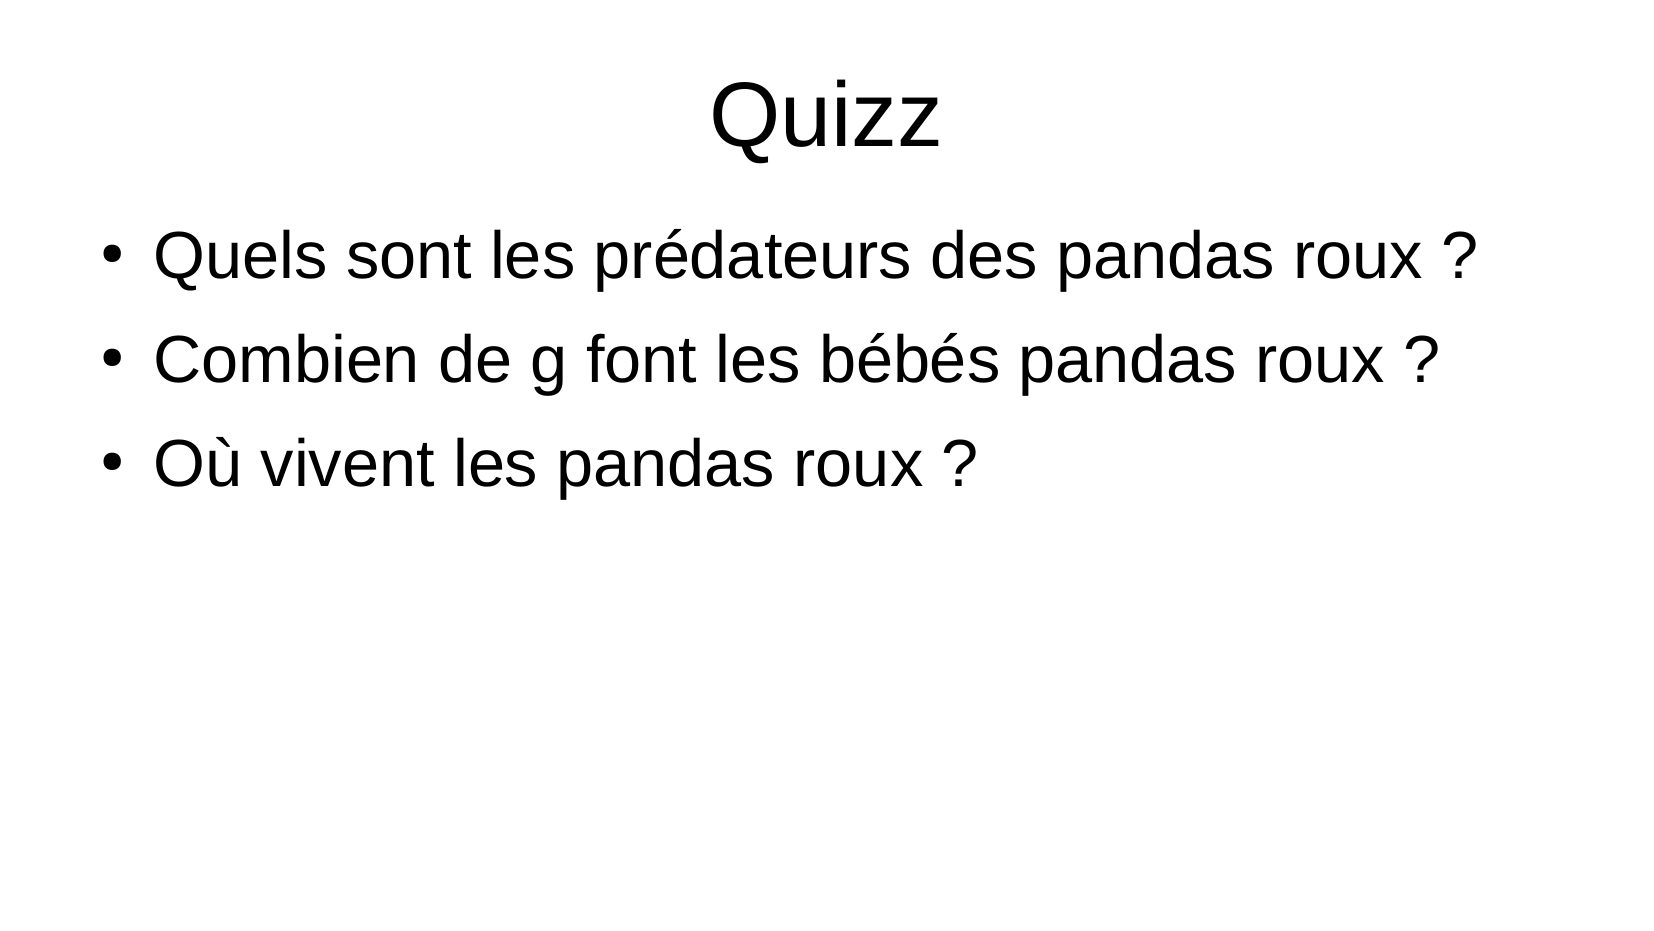

# Quizz
Quels sont les prédateurs des pandas roux ?
Combien de g font les bébés pandas roux ?
Où vivent les pandas roux ?